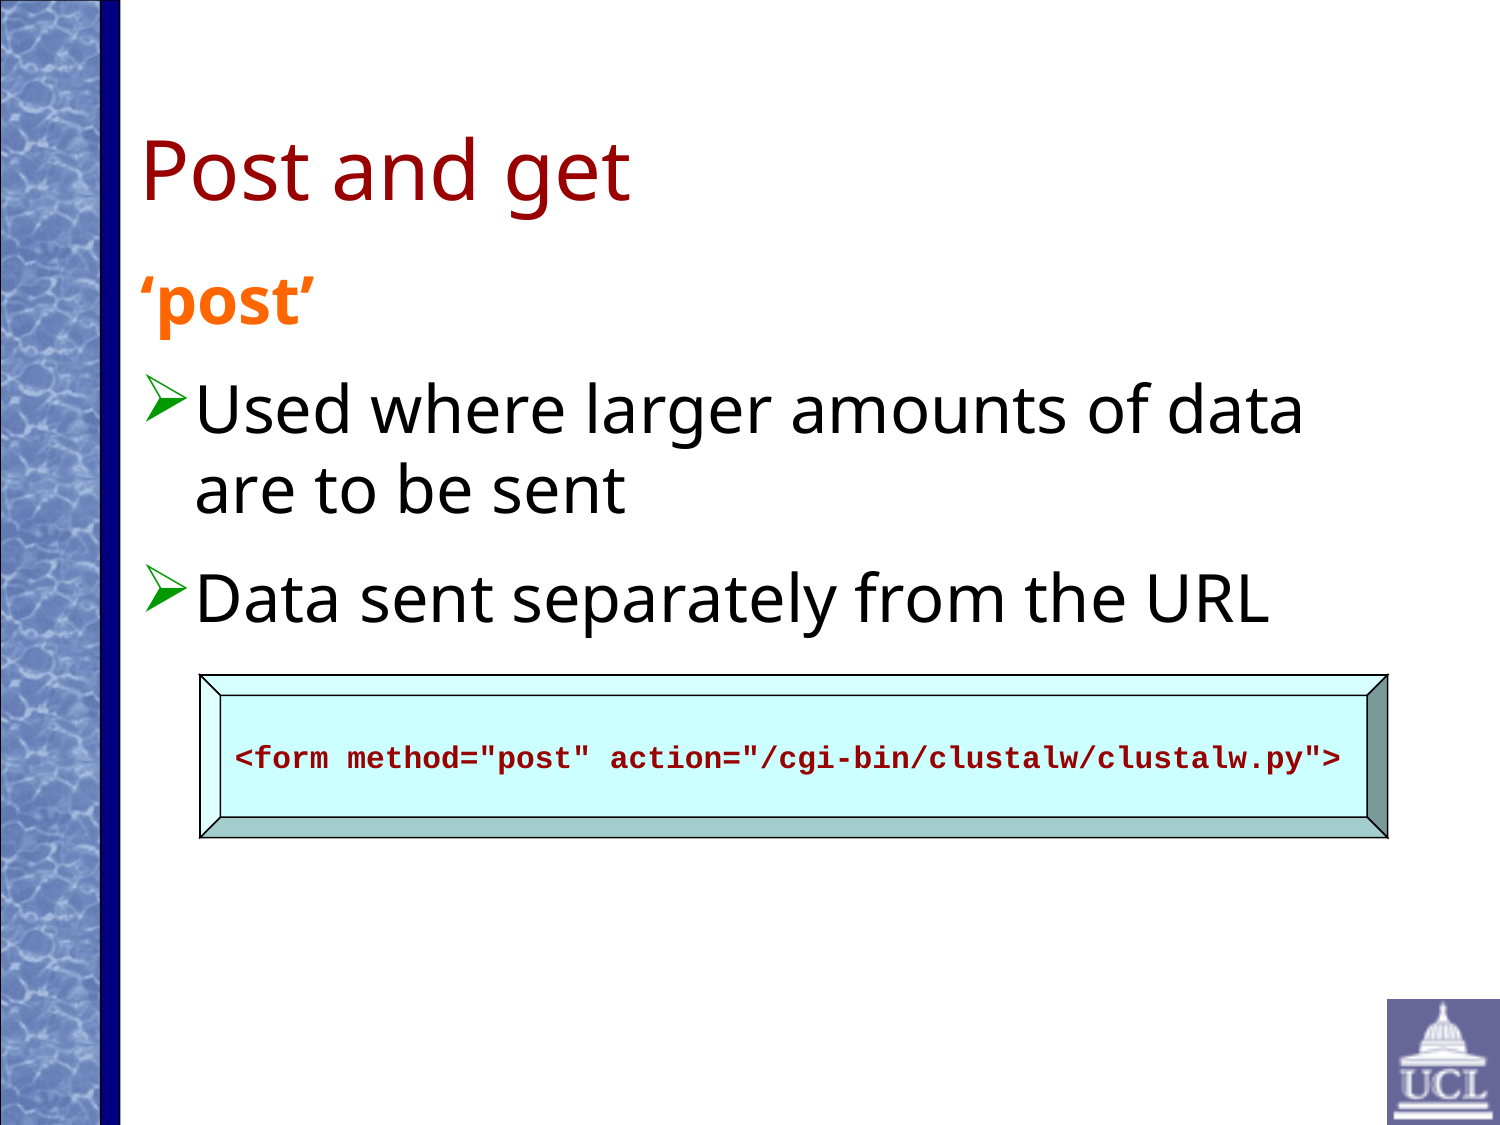

# Post and get
‘post’
Used where larger amounts of data are to be sent
Data sent separately from the URL
<form method="post" action="/cgi-bin/clustalw/clustalw.py">